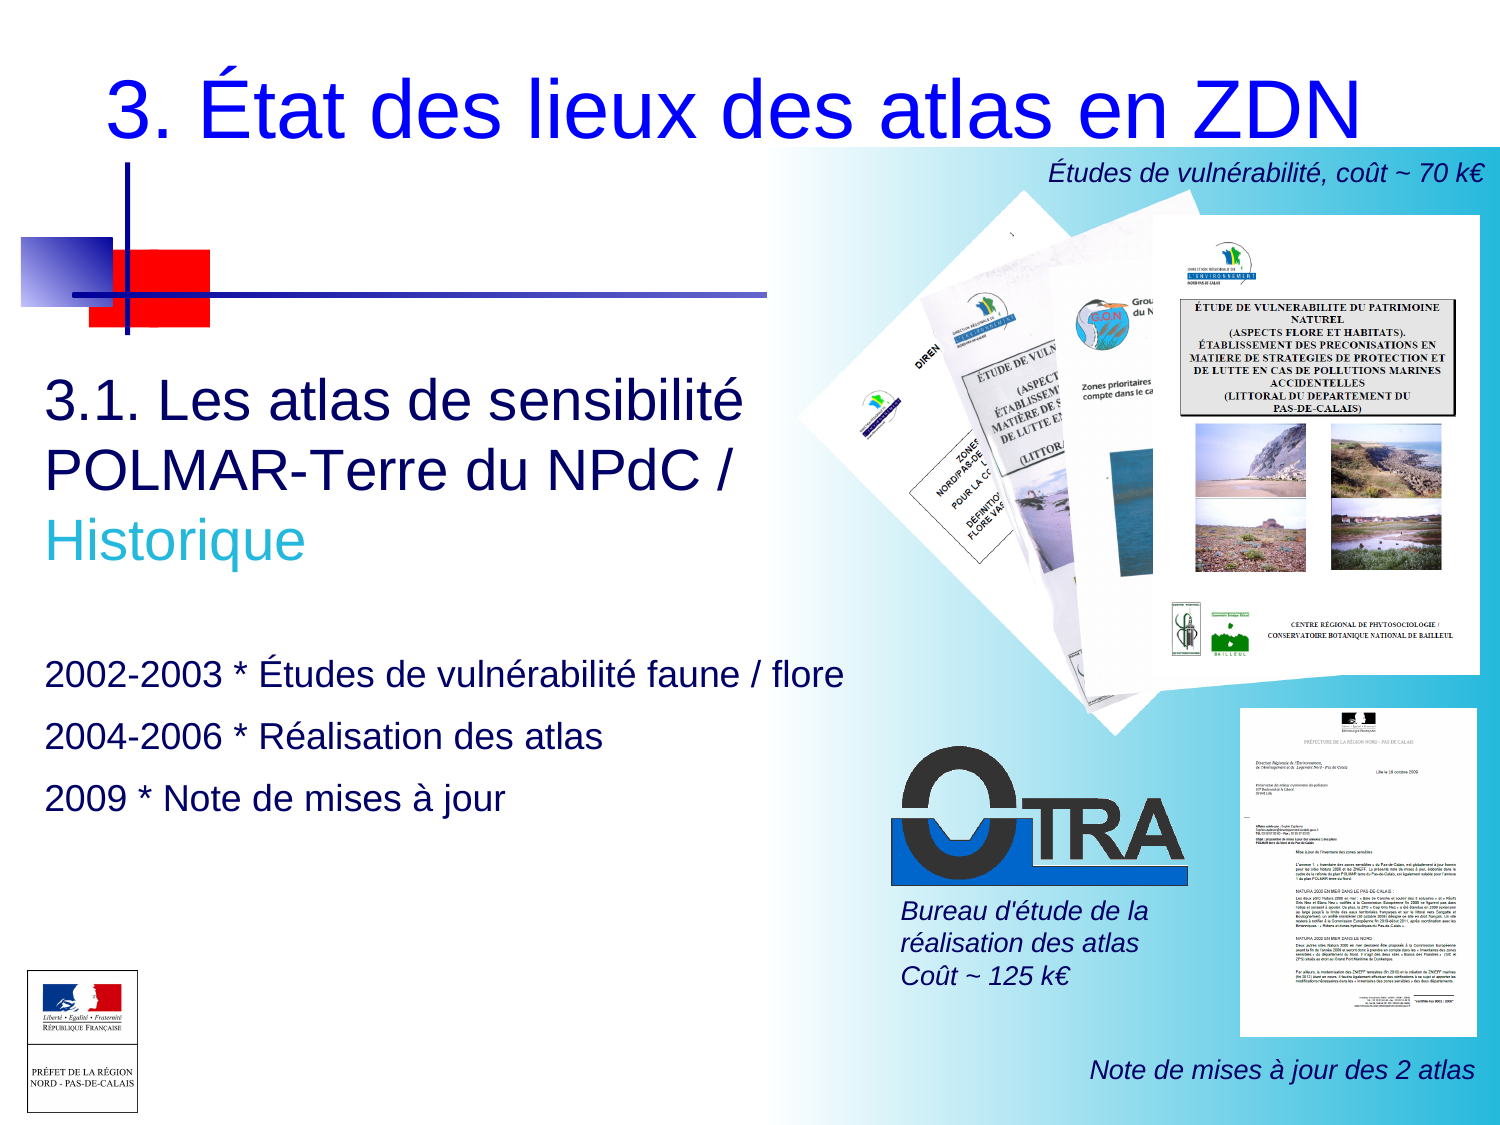

3. État des lieux des atlas en ZDN
Études de vulnérabilité, coût ~ 70 k€
Note de mises à jour des 2 atlas
Bureau d'étude de la réalisation des atlas
Coût ~ 125 k€
# 3.1. Les atlas de sensibilité POLMAR-Terre du NPdC / Historique
2002-2003 * Études de vulnérabilité faune / flore
2004-2006 * Réalisation des atlas
2009 * Note de mises à jour